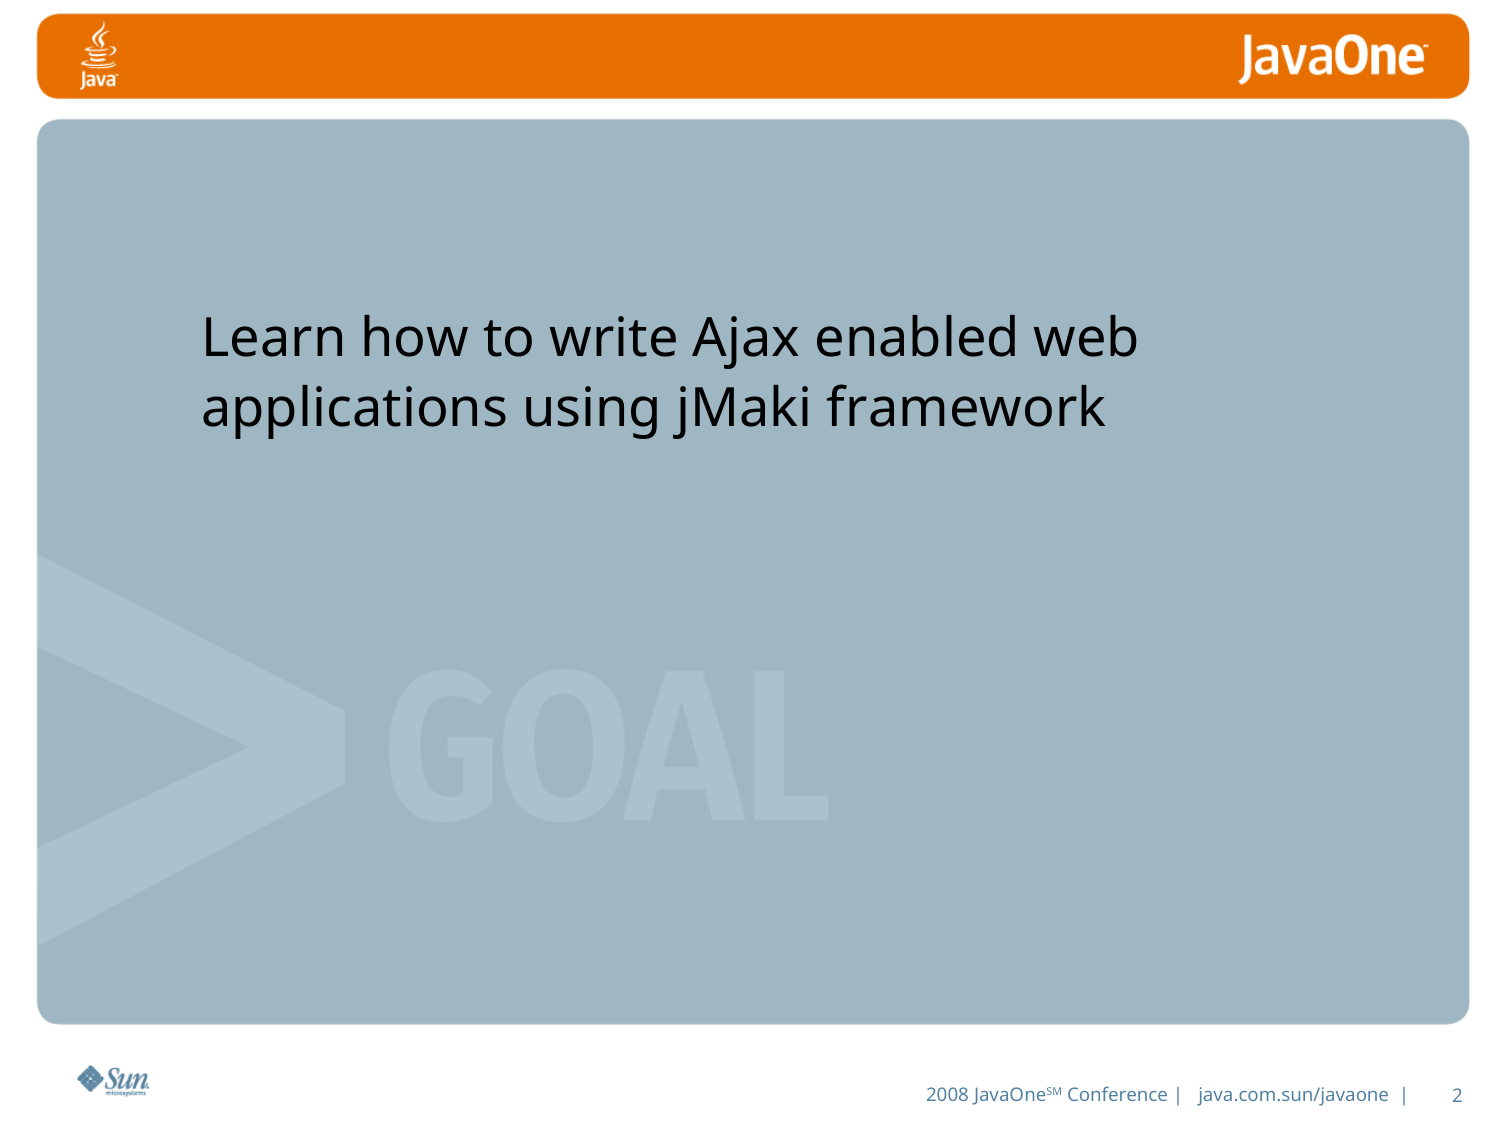

# Learn how to write Ajax enabled web applications using jMaki framework